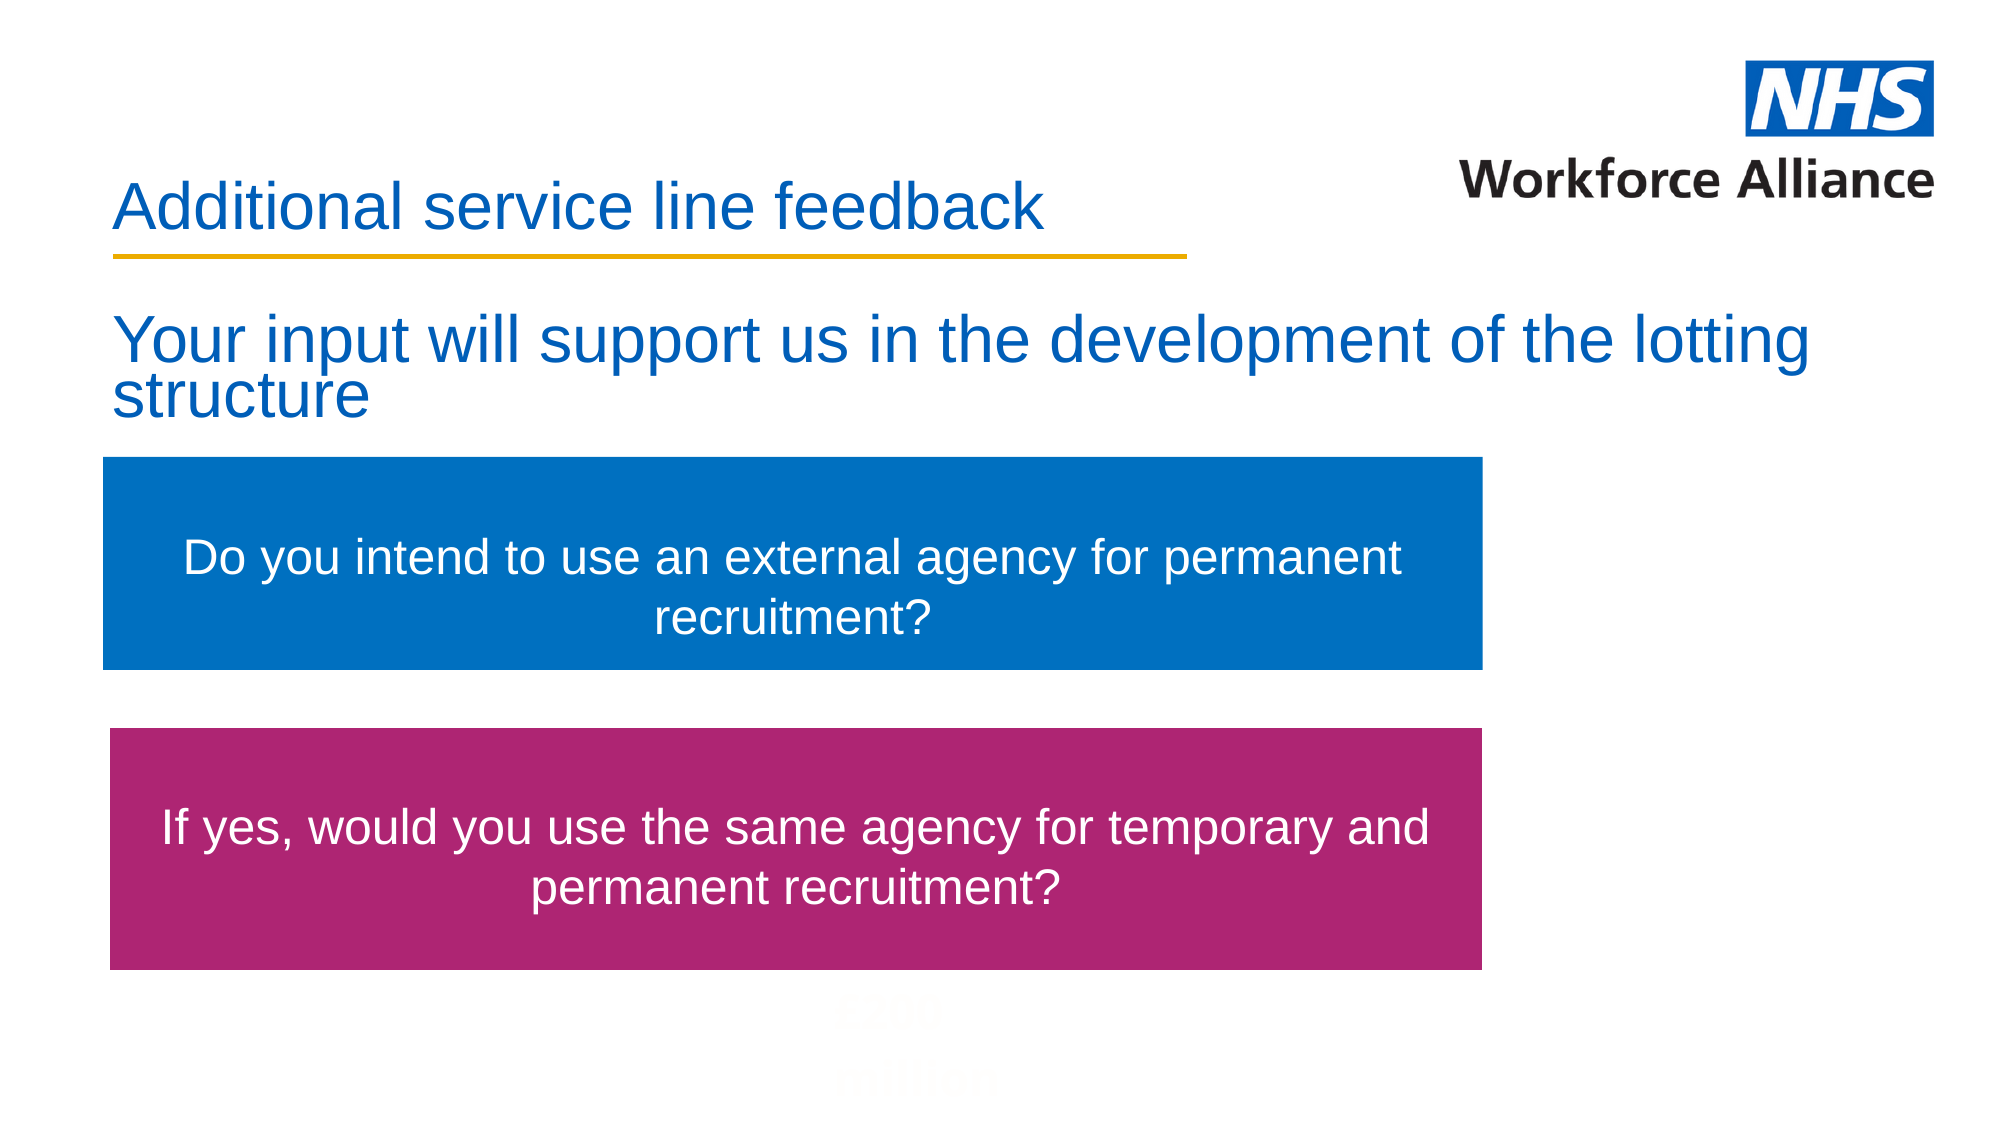

Additional service line feedback
Your input will support us in the development of the lotting structure
Do you intend to use an external agency for permanent recruitment?
If yes, would you use the same agency for temporary and permanent recruitment?
£200 million